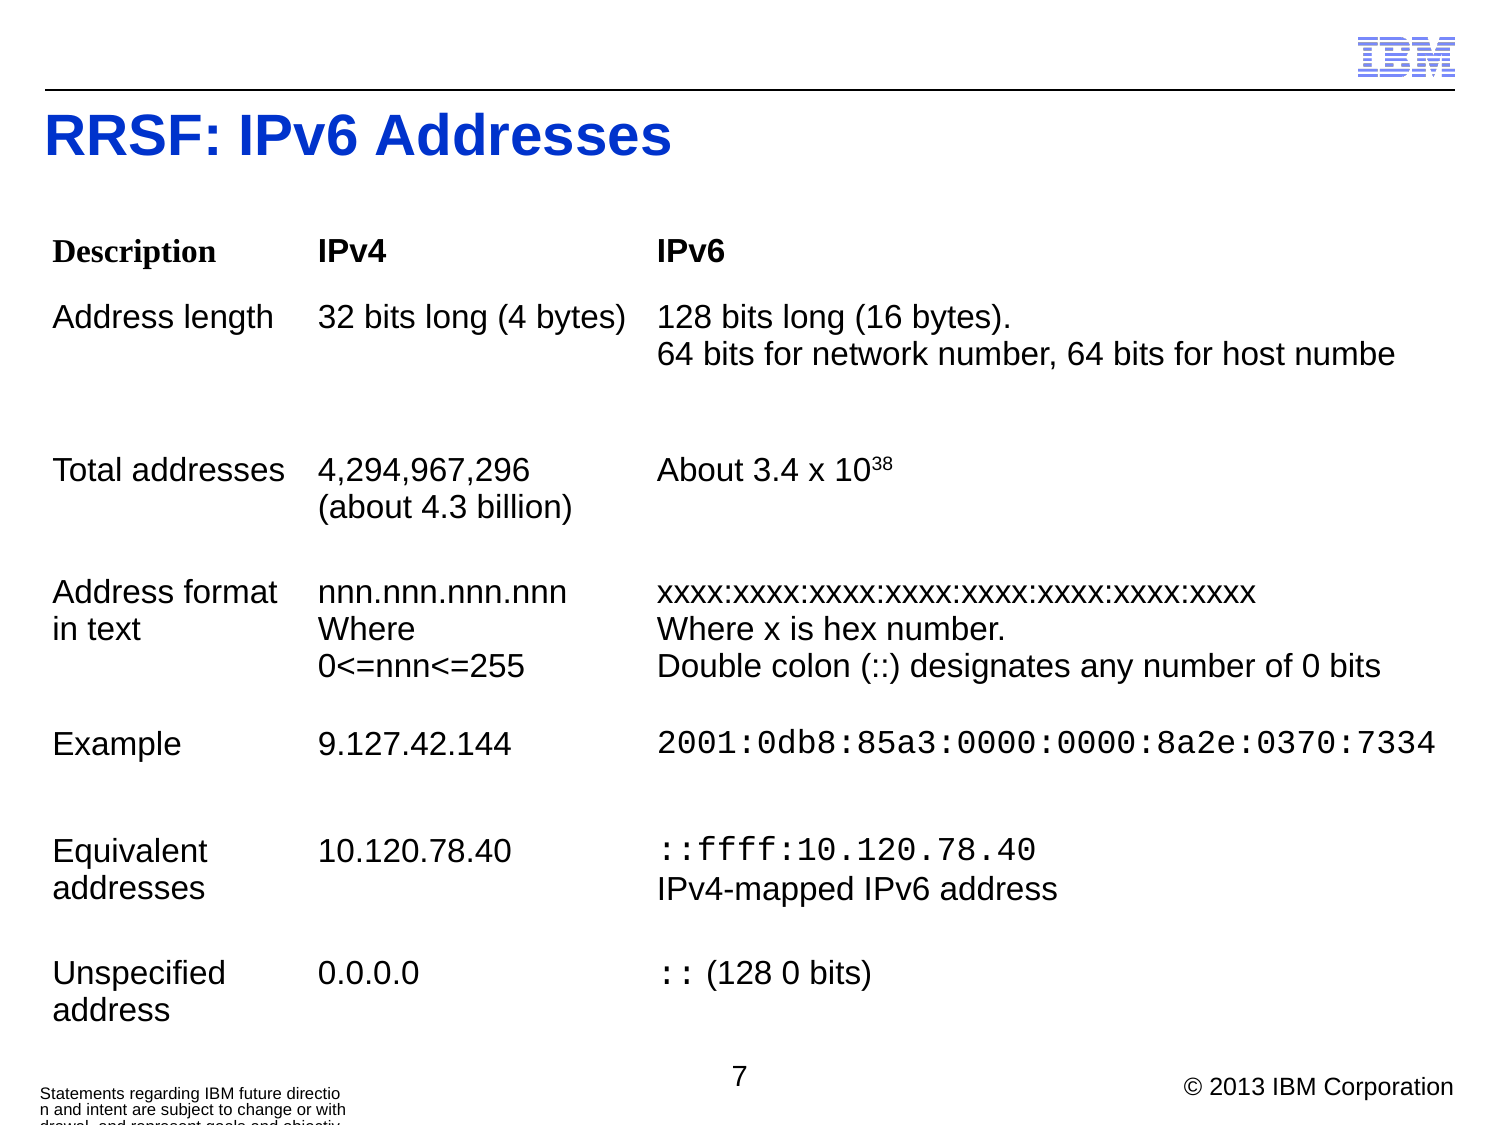

# RRSF: IPv6 Addresses
| Description | IPv4 | IPv6 |
| --- | --- | --- |
| Address length | 32 bits long (4 bytes) | 128 bits long (16 bytes). 64 bits for network number, 64 bits for host numbe |
| Total addresses | 4,294,967,296 (about 4.3 billion) | About 3.4 x 1038 |
| Address format in text | nnn.nnn.nnn.nnn Where 0<=nnn<=255 | xxxx:xxxx:xxxx:xxxx:xxxx:xxxx:xxxx:xxxx Where x is hex number. Double colon (::) designates any number of 0 bits |
| Example | 9.127.42.144 | 2001:0db8:85a3:0000:0000:8a2e:0370:7334 |
| Equivalent addresses | 10.120.78.40 | ::ffff:10.120.78.40 IPv4-mapped IPv6 address |
| Unspecified address | 0.0.0.0 | :: (128 0 bits) |
7
Statements regarding IBM future direction and intent are subject to change or withdrawal, and represent goals and objectives only.